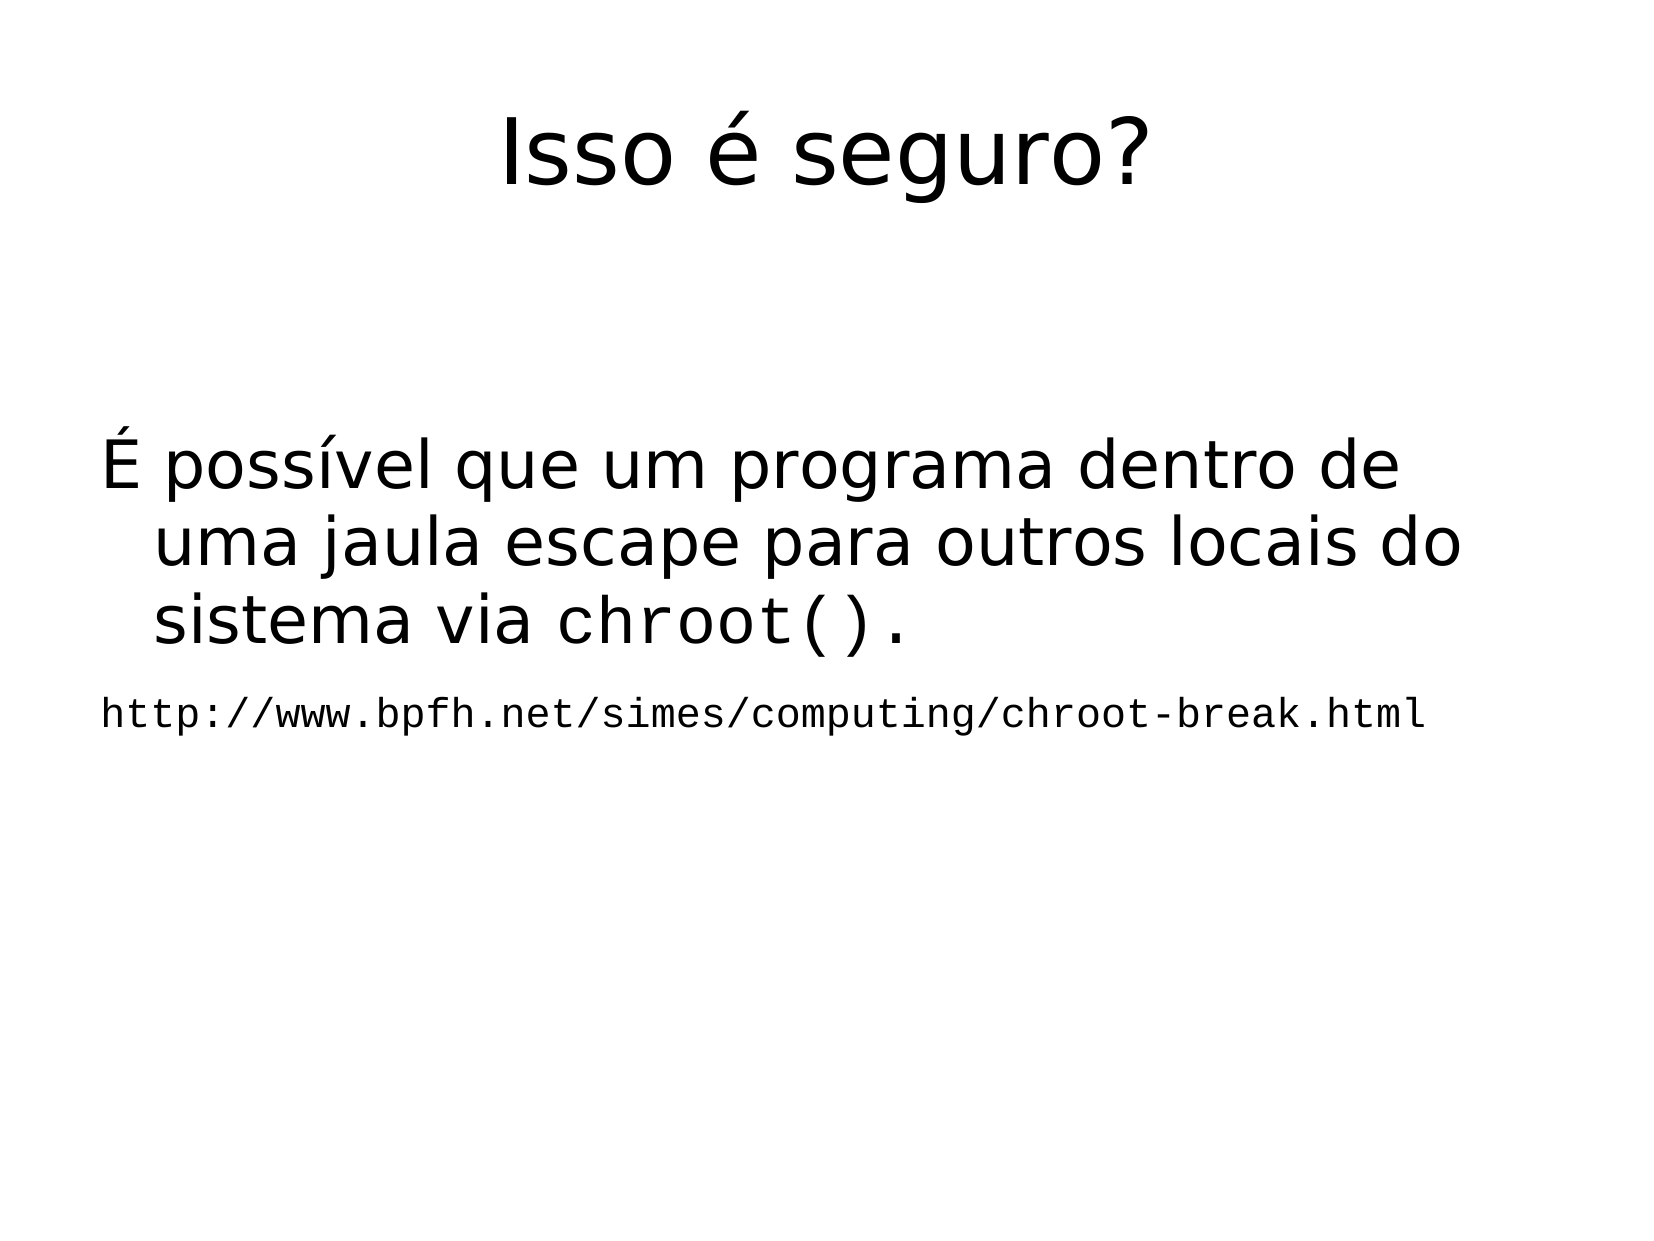

# Isso é seguro?
É possível que um programa dentro de uma jaula escape para outros locais do sistema via chroot().
http://www.bpfh.net/simes/computing/chroot-break.html